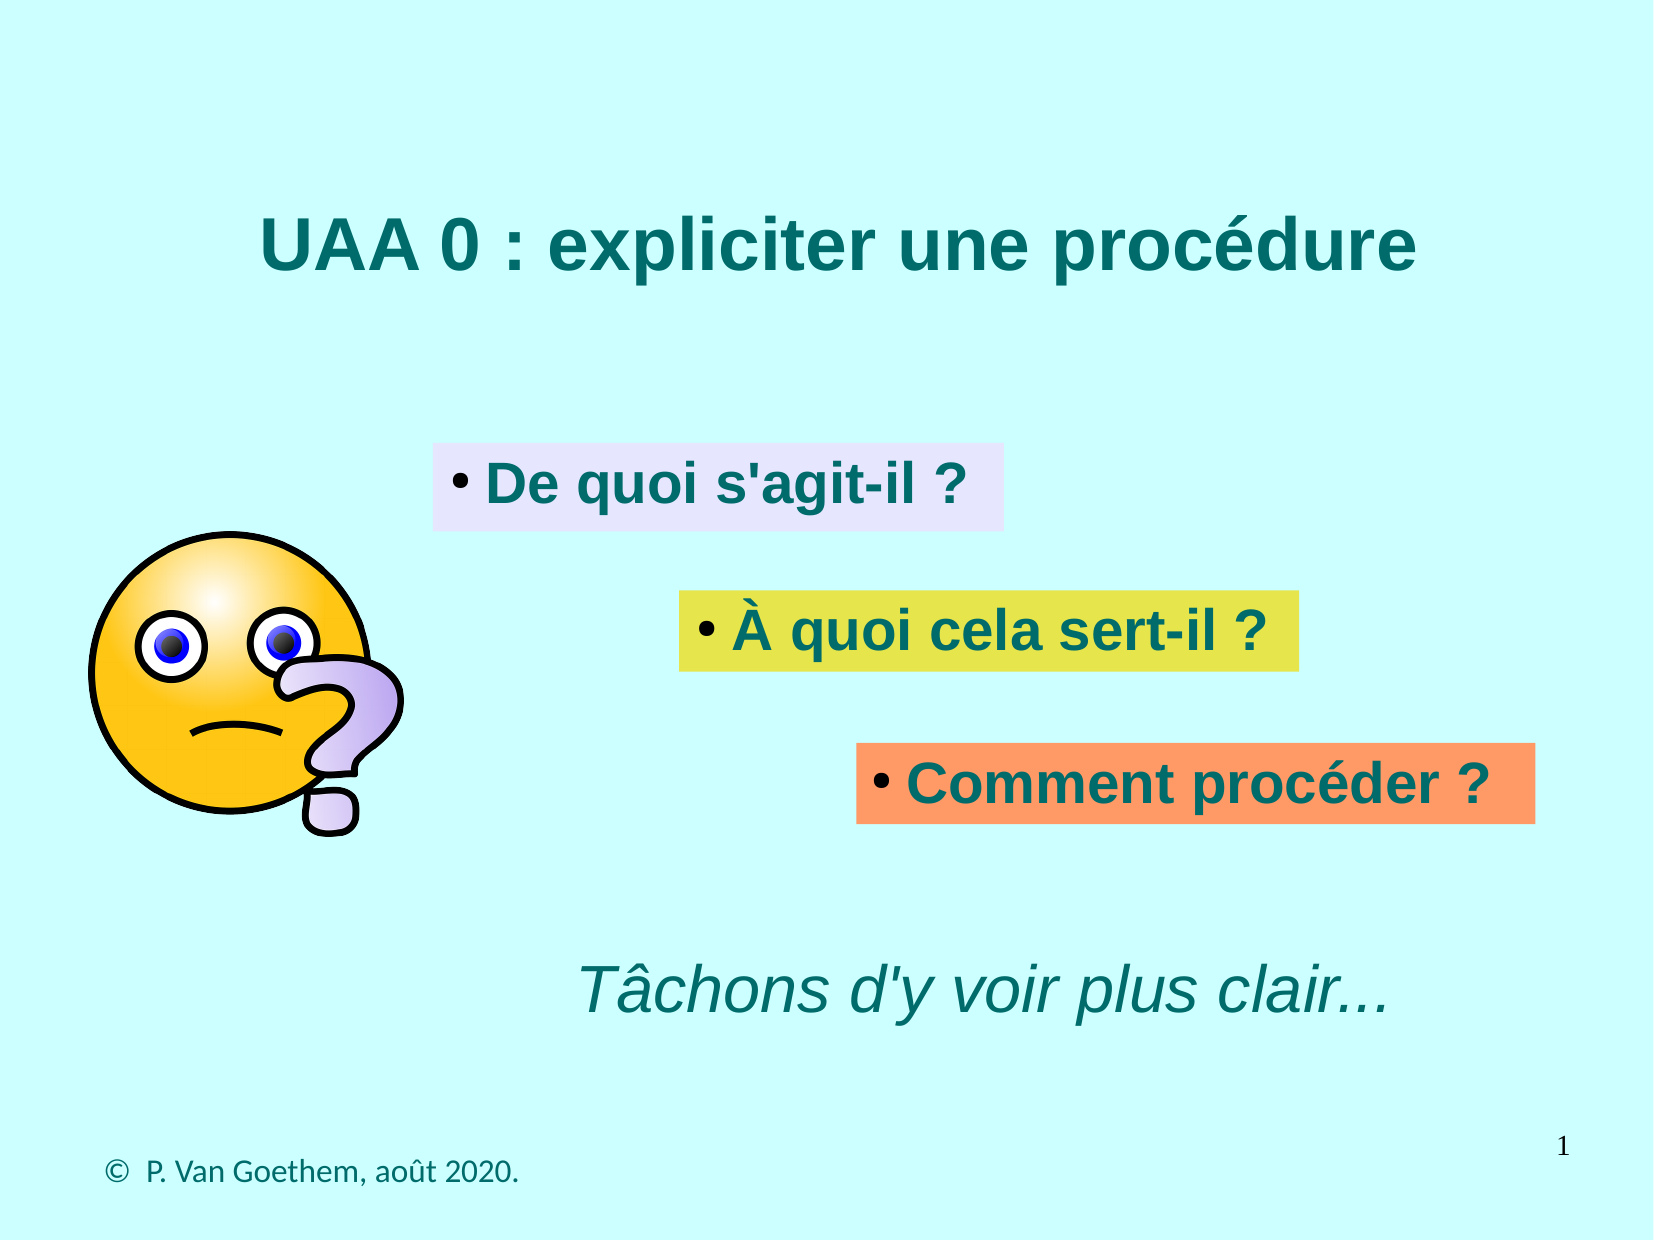

UAA 0 : expliciter une procédure
De quoi s'agit-il ?
À quoi cela sert-il ?
Comment procéder ?
Tâchons d'y voir plus clair...
1
© P. Van Goethem, août 2020.